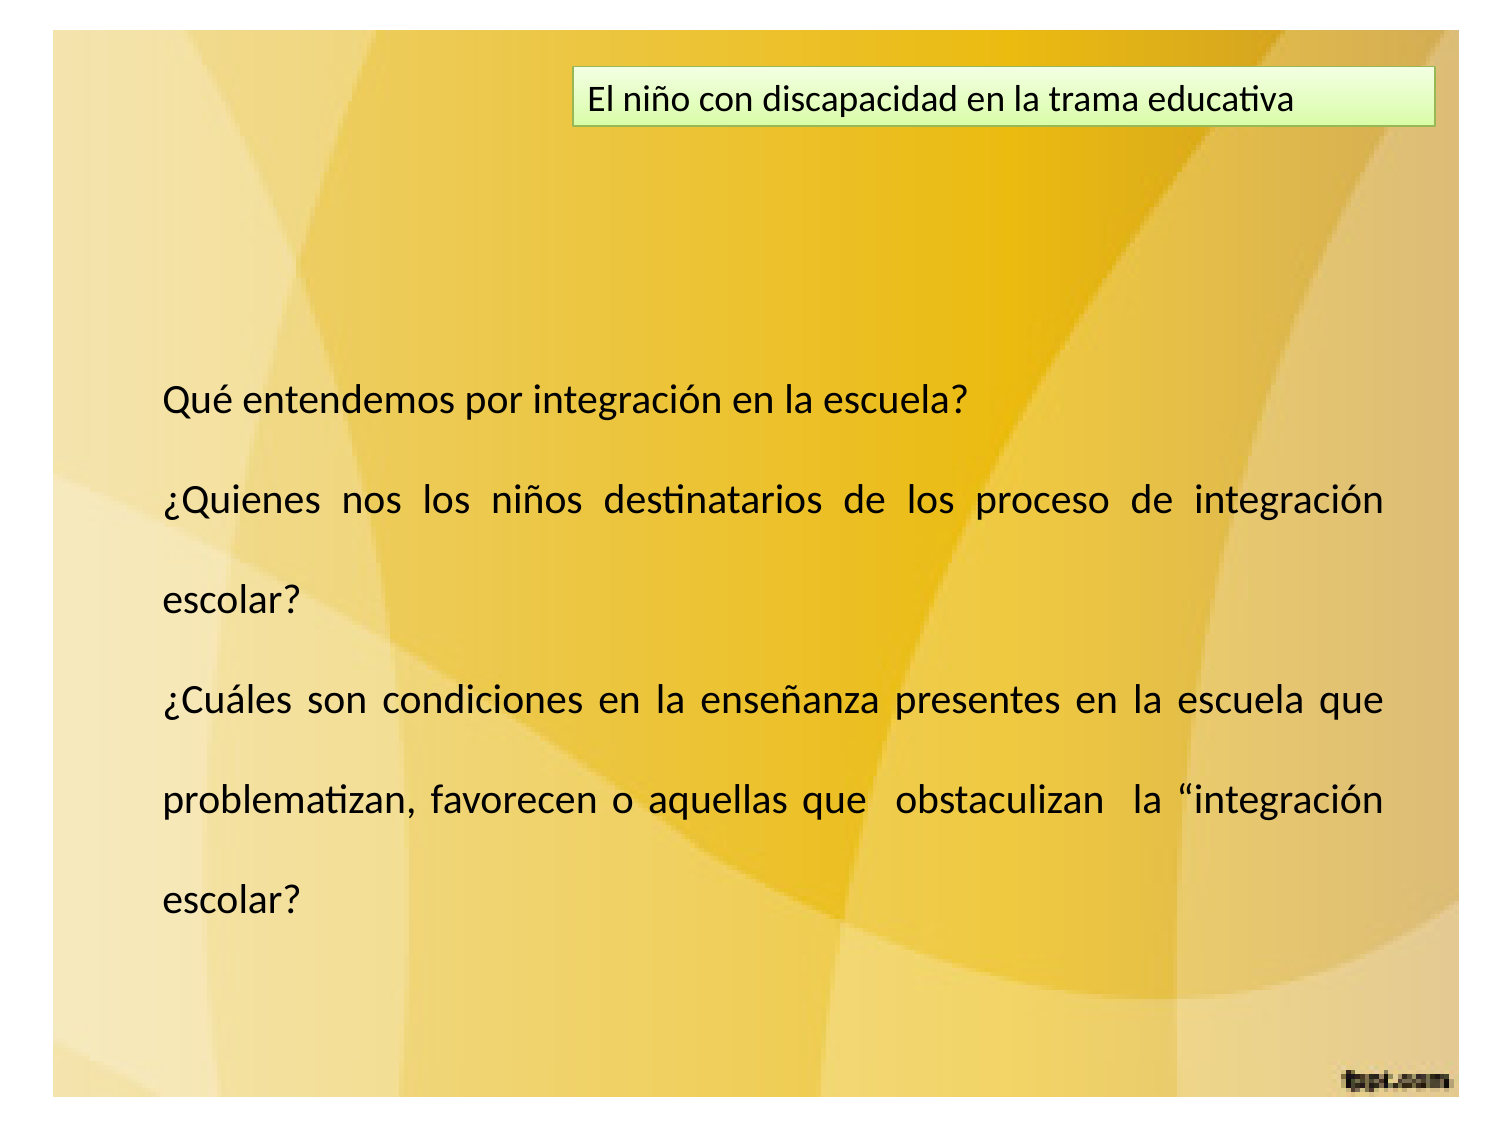

#
El niño con discapacidad en la trama educativa
Qué entendemos por integración en la escuela?
¿Quienes nos los niños destinatarios de los proceso de integración escolar?
¿Cuáles son condiciones en la enseñanza presentes en la escuela que problematizan, favorecen o aquellas que obstaculizan la “integración escolar?